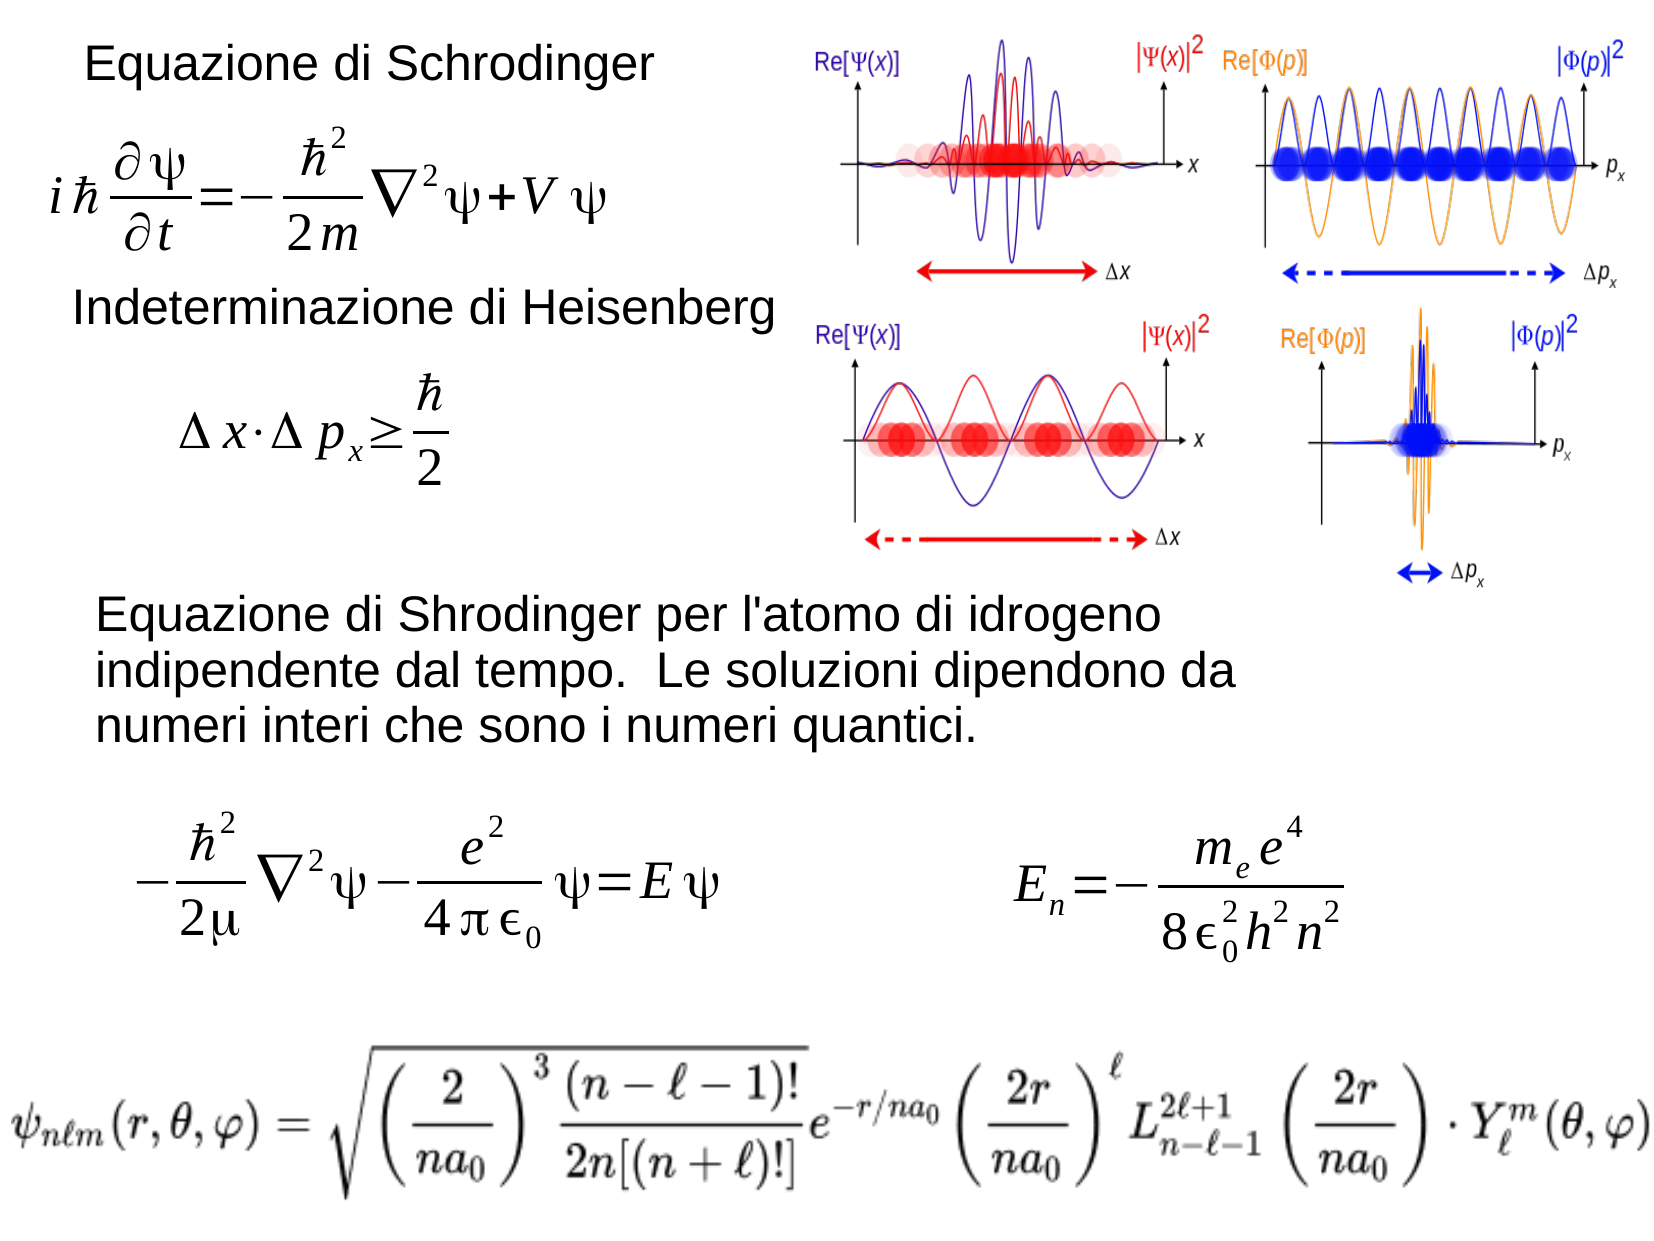

Equazione di Schrodinger
Indeterminazione di Heisenberg
Equazione di Shrodinger per l'atomo di idrogeno indipendente dal tempo. Le soluzioni dipendono da numeri interi che sono i numeri quantici.